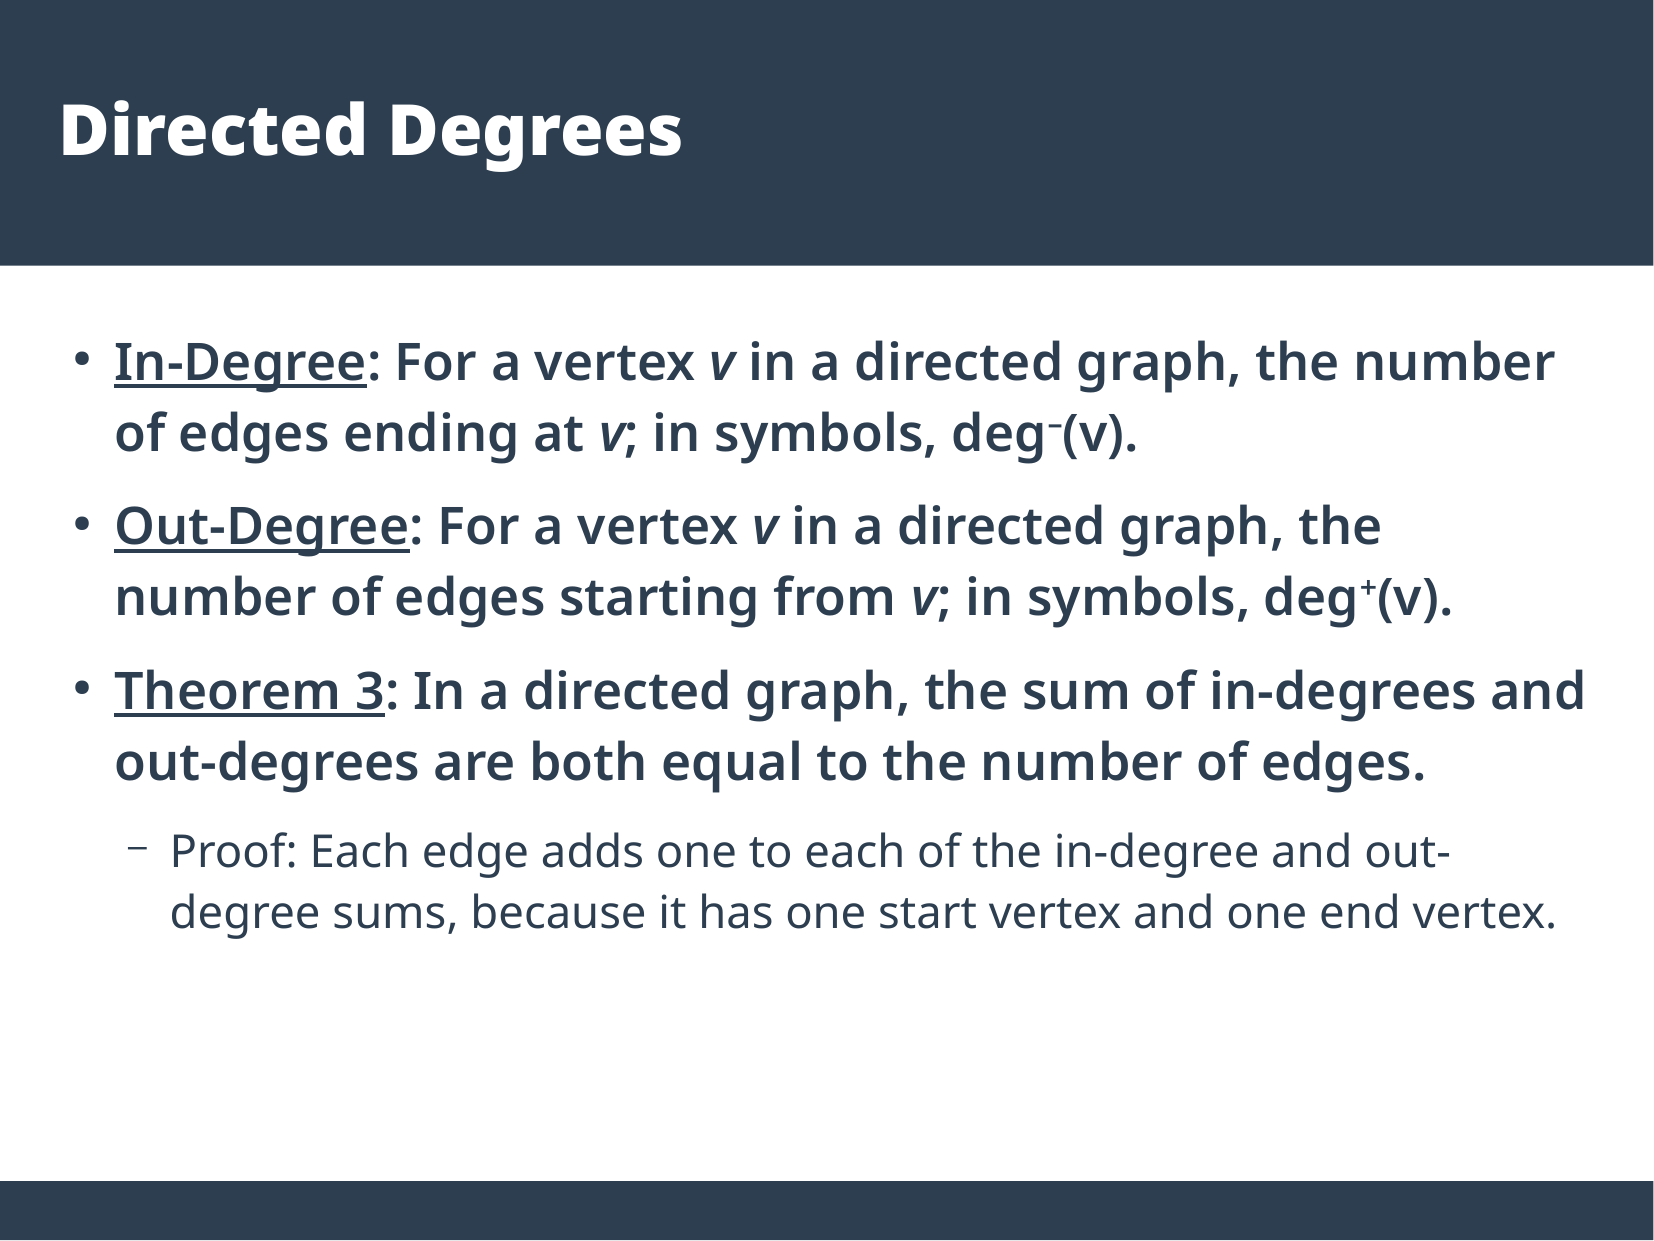

# Directed Degrees
In-Degree: For a vertex v in a directed graph, the number of edges ending at v; in symbols, deg–(v).
Out-Degree: For a vertex v in a directed graph, the number of edges starting from v; in symbols, deg+(v).
Theorem 3: In a directed graph, the sum of in-degrees and out-degrees are both equal to the number of edges.
Proof: Each edge adds one to each of the in-degree and out-degree sums, because it has one start vertex and one end vertex.